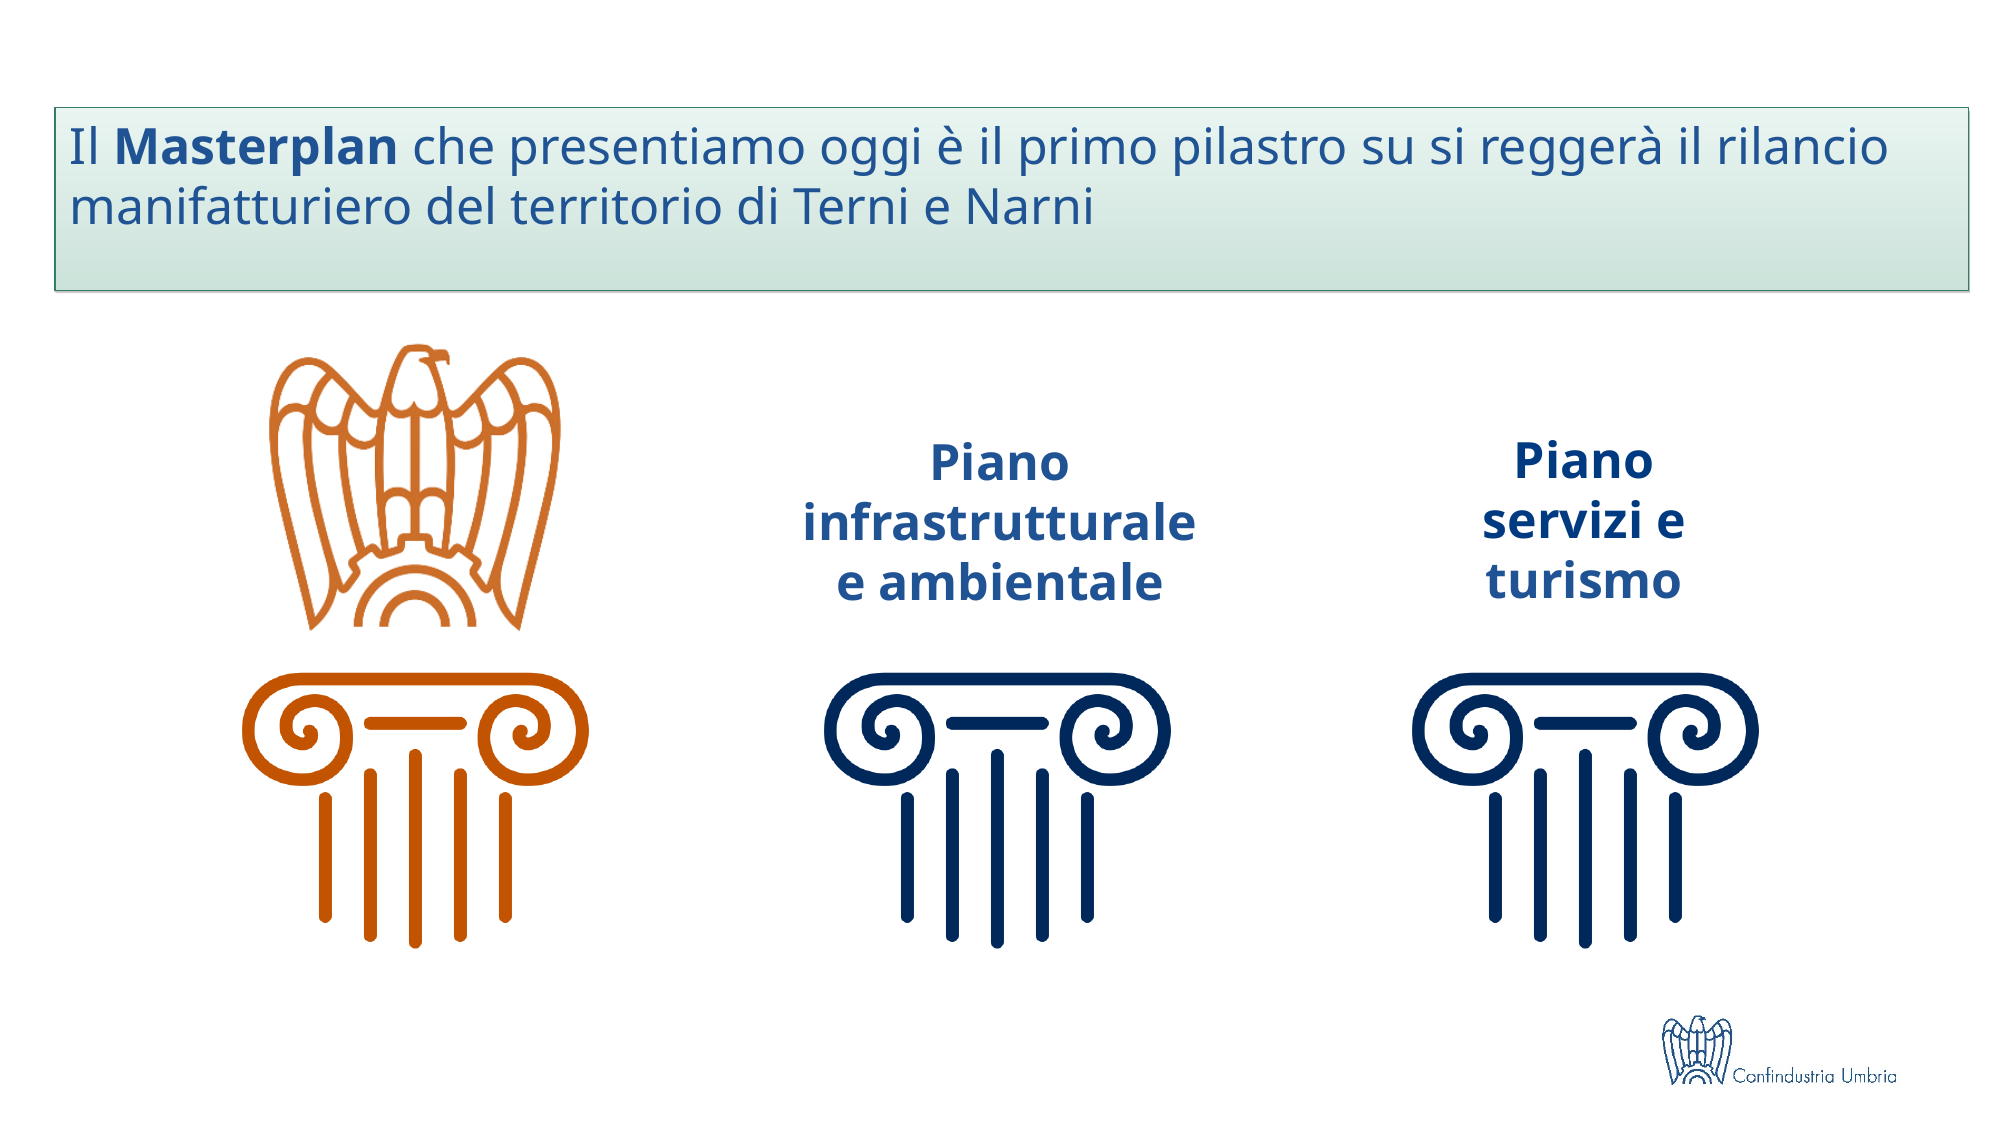

# Il Masterplan che presentiamo oggi è il primo pilastro su si reggerà il rilancio manifatturiero del territorio di Terni e Narni
Piano
servizi e
turismo
Piano infrastrutturale
e ambientale